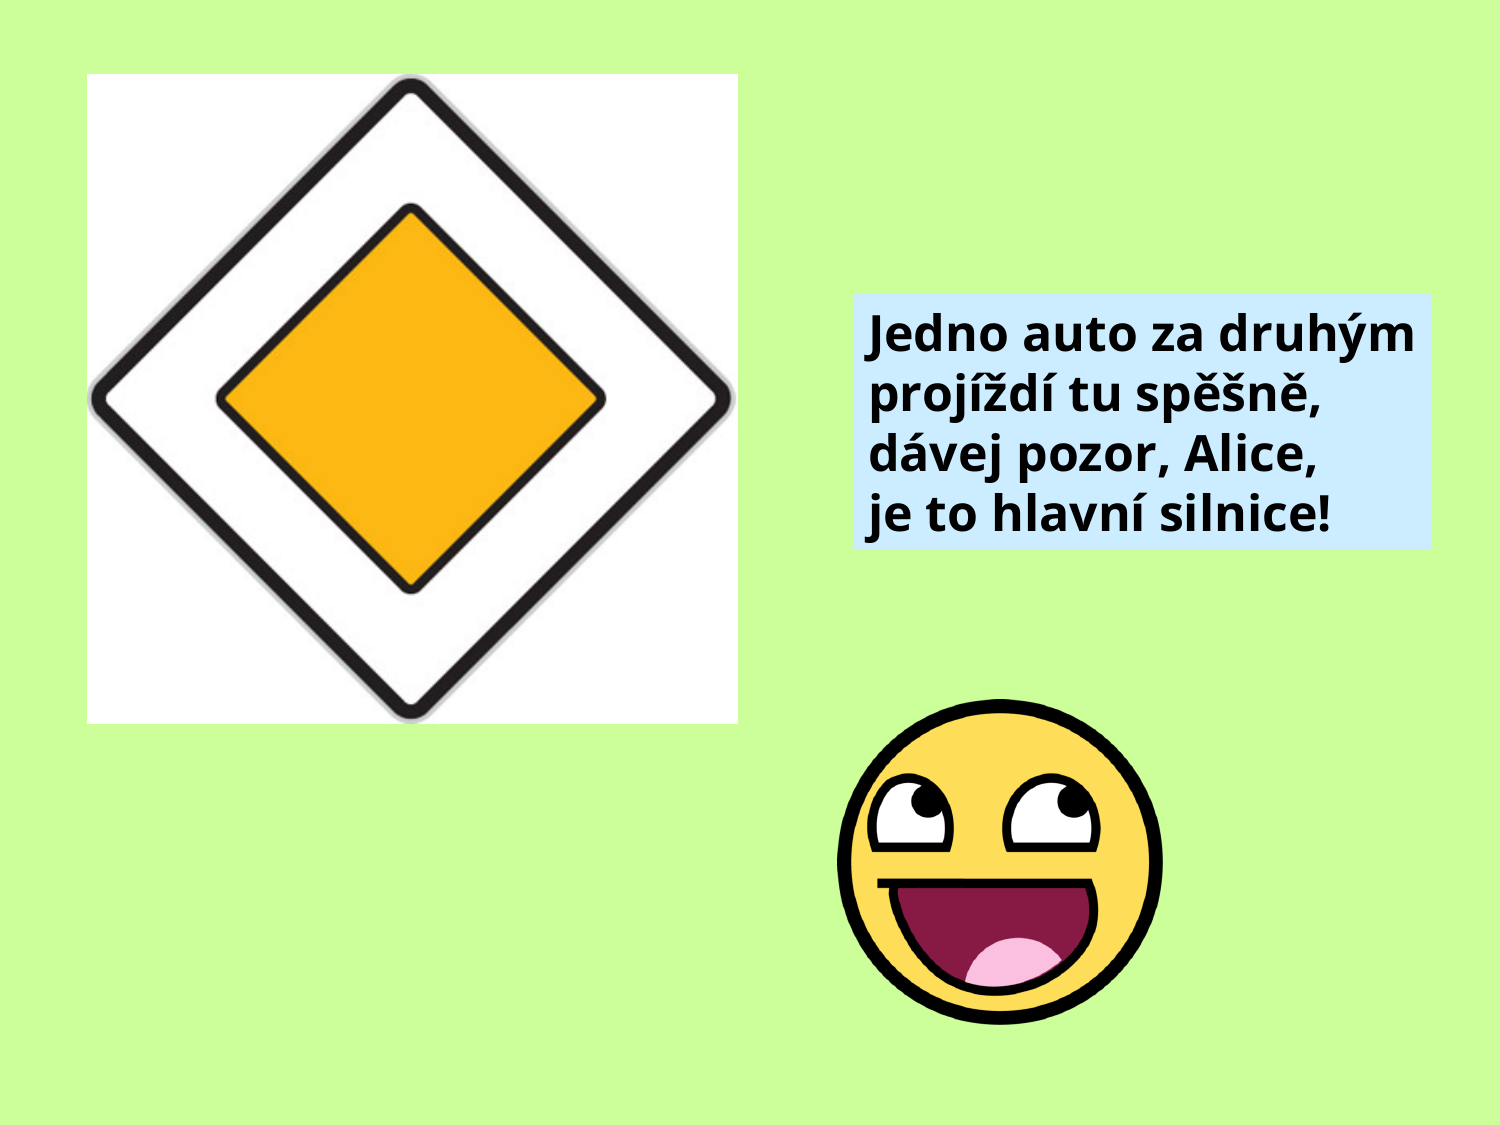

Jedno auto za druhým
projíždí tu spěšně,
dávej pozor, Alice,
je to hlavní silnice!